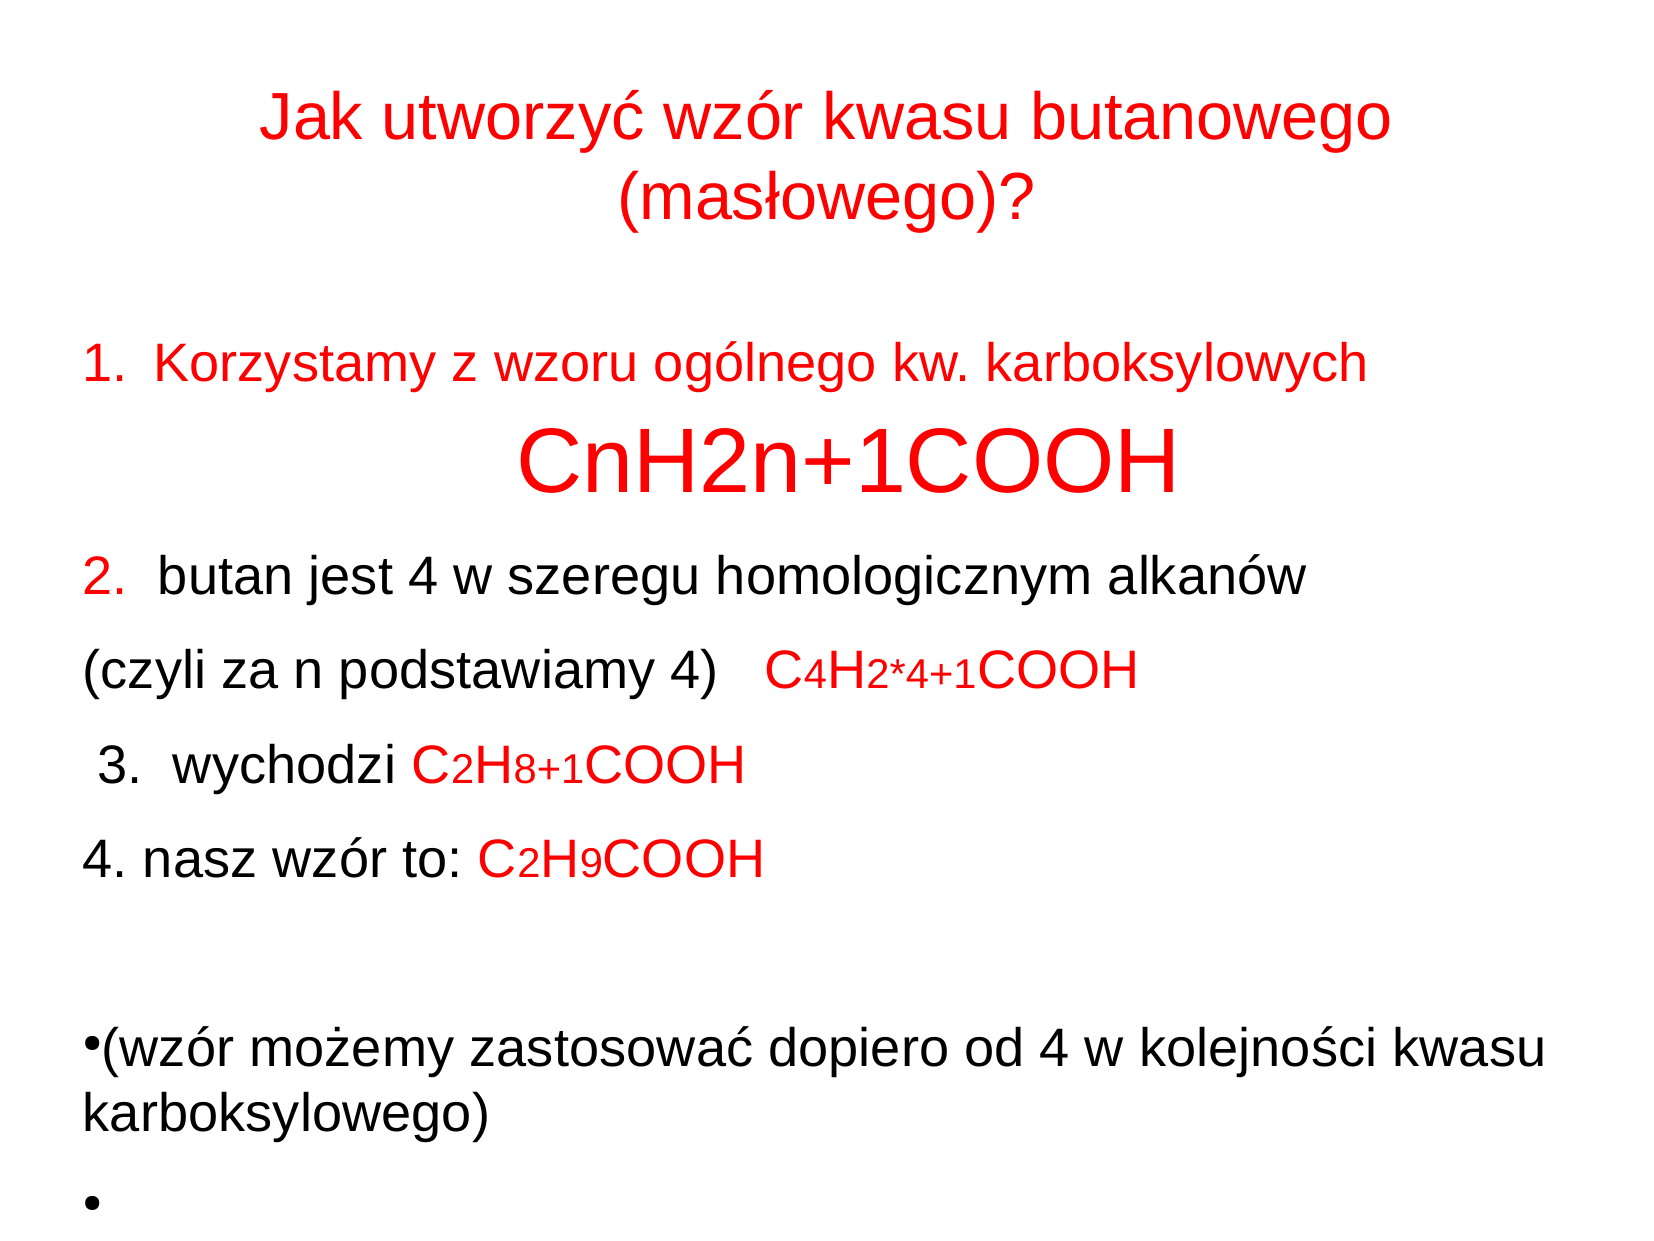

# Jak utworzyć wzór kwasu butanowego (masłowego)?
1. Korzystamy z wzoru ogólnego kw. karboksylowych CnH2n+1COOH
2. butan jest 4 w szeregu homologicznym alkanów
(czyli za n podstawiamy 4) C4H2*4+1COOH
 3. wychodzi C2H8+1COOH
4. nasz wzór to: C2H9COOH
(wzór możemy zastosować dopiero od 4 w kolejności kwasu karboksylowego)